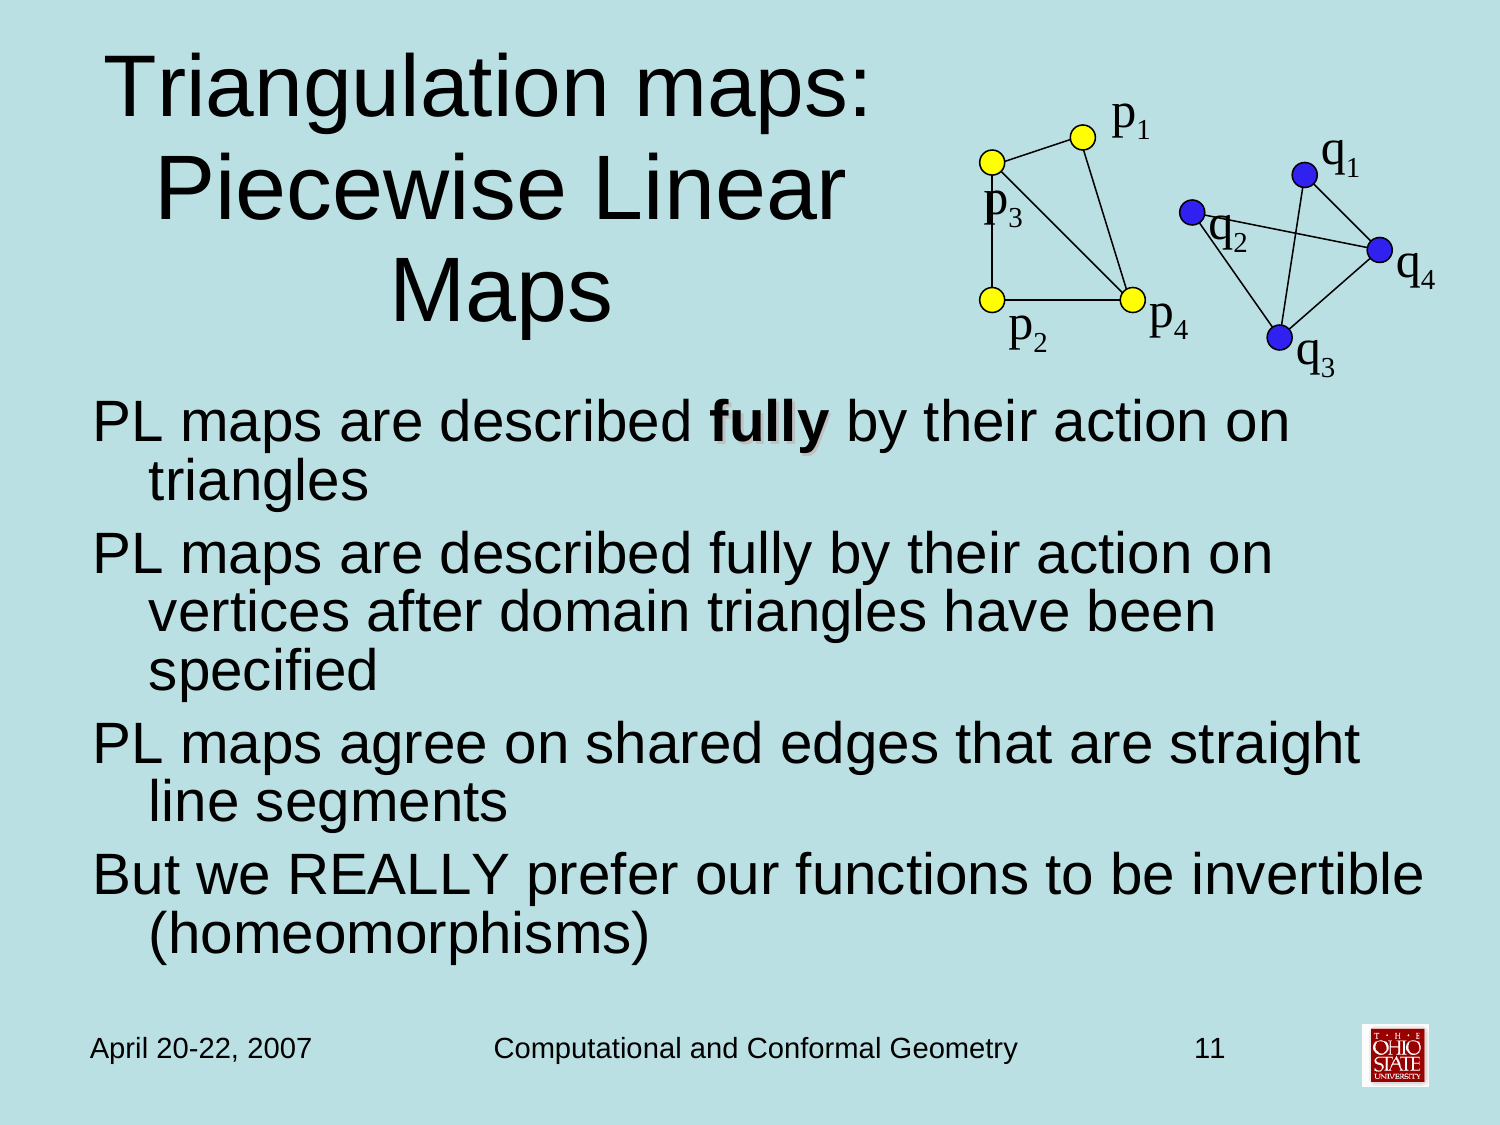

# Triangulation maps: Piecewise Linear Maps
p1
q1
p3
q2
q4
p4
p2
q3
PL maps are described fully by their action on triangles
PL maps are described fully by their action on vertices after domain triangles have been specified
PL maps agree on shared edges that are straight line segments
But we REALLY prefer our functions to be invertible (homeomorphisms)
April 20-22, 2007
Computational and Conformal Geometry
11